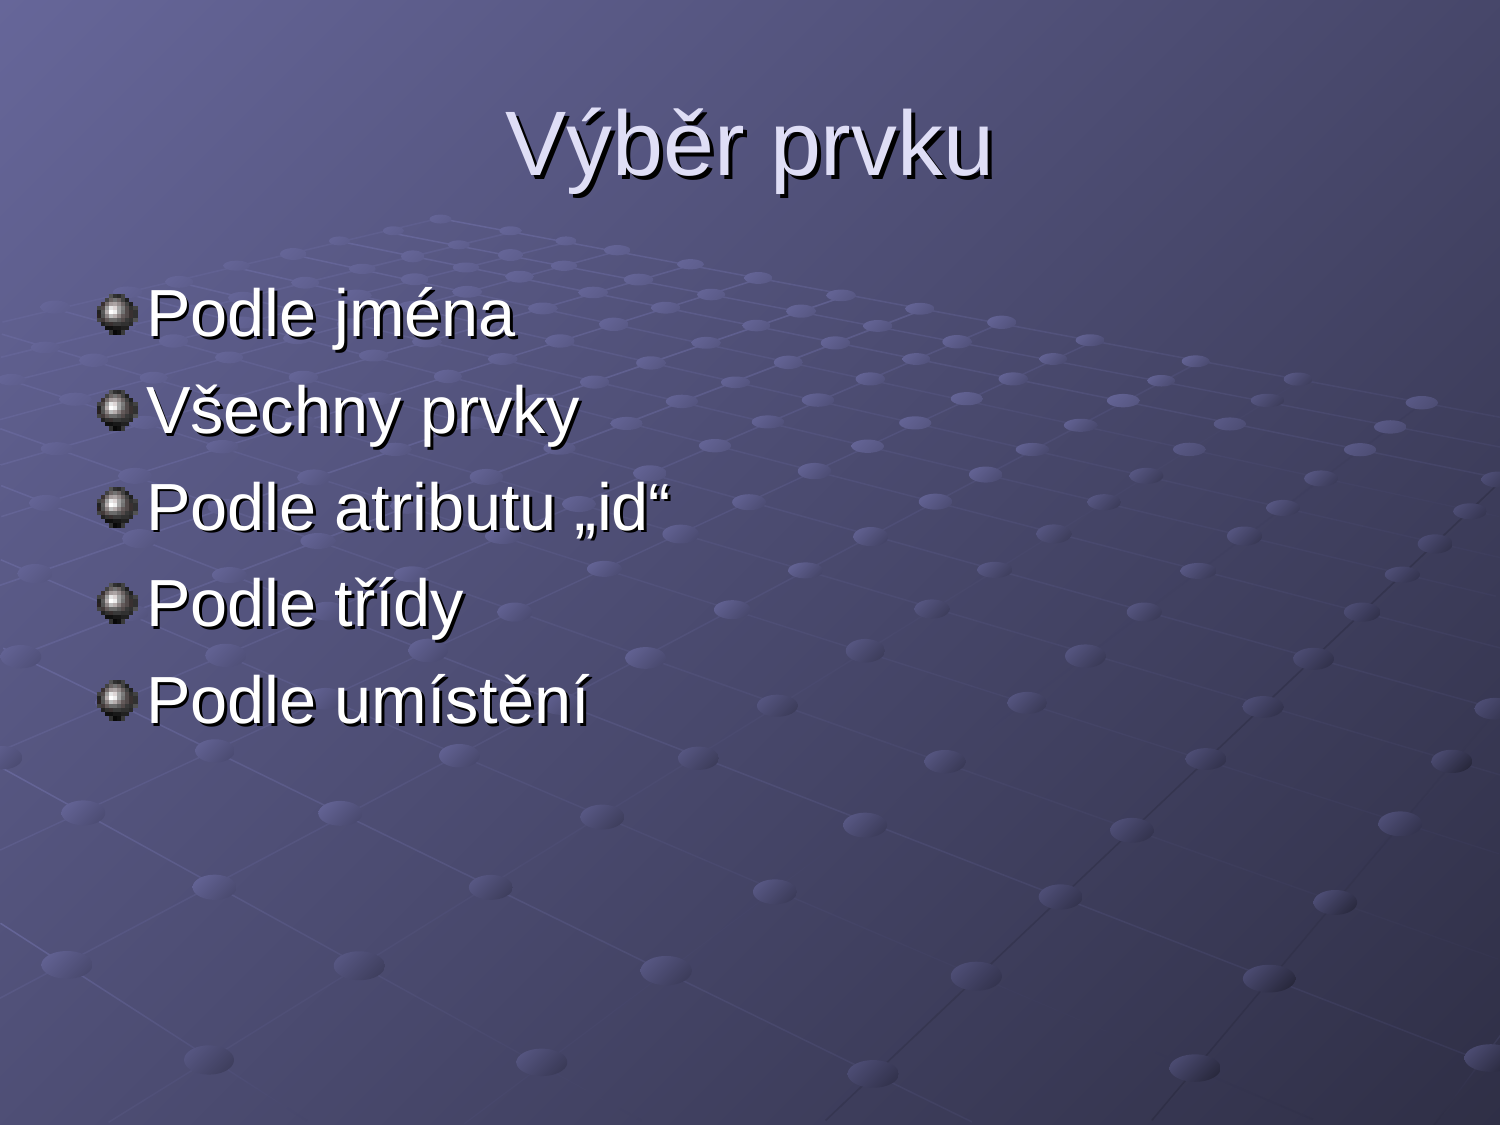

# Výběr prvku
Podle jména
Všechny prvky
Podle atributu „id“
Podle třídy
Podle umístění